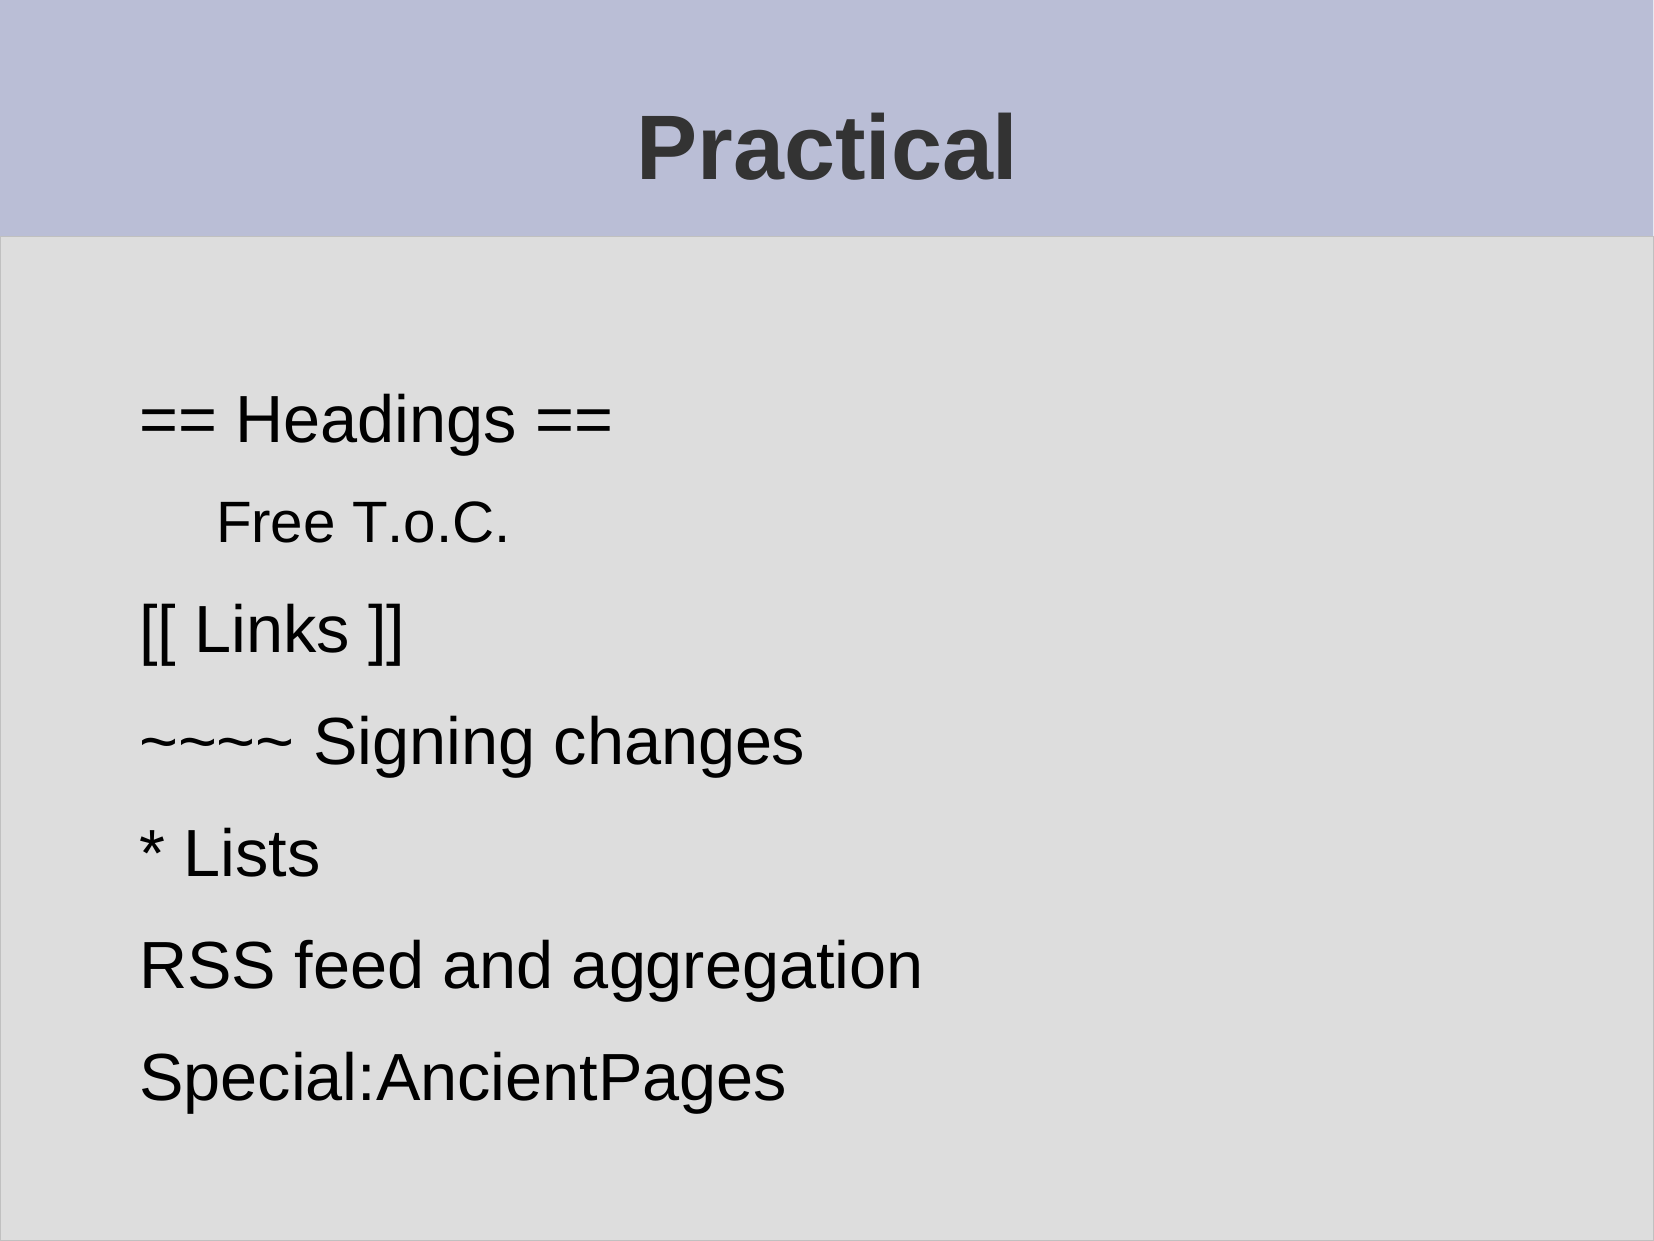

# Practical
== Headings ==
Free T.o.C.
[[ Links ]]
~~~~ Signing changes
* Lists
RSS feed and aggregation
Special:AncientPages